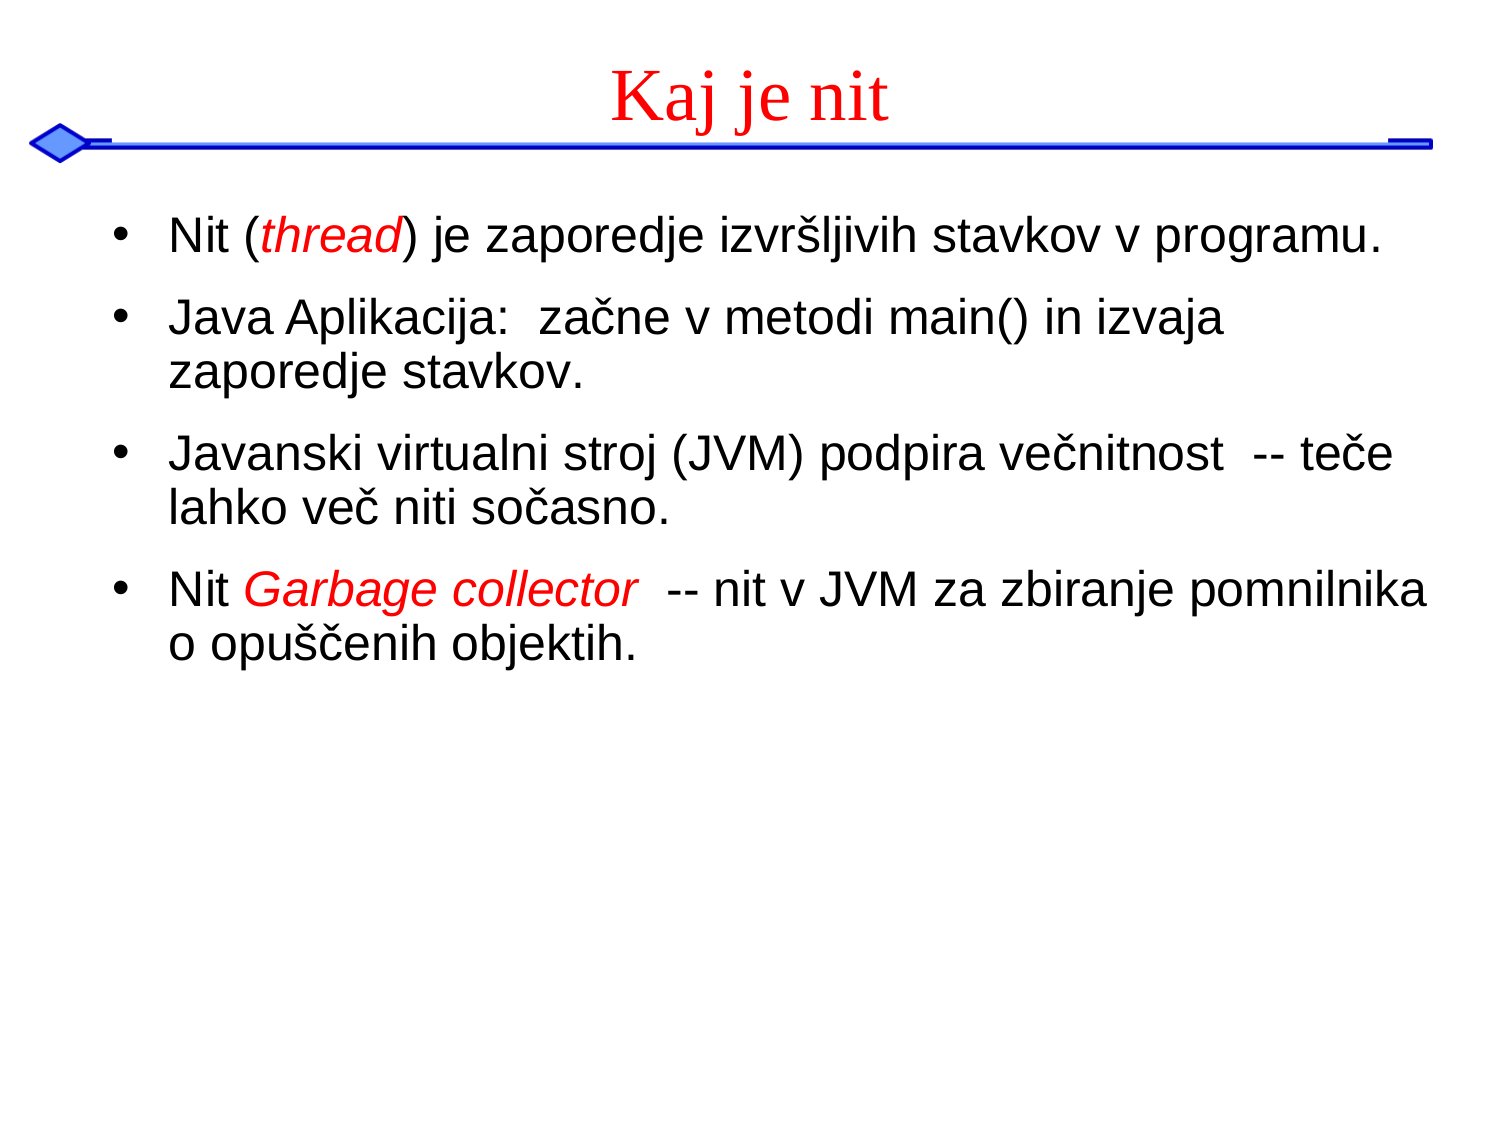

# Kaj je nit
Nit (thread) je zaporedje izvršljivih stavkov v programu.
Java Aplikacija: začne v metodi main() in izvaja zaporedje stavkov.
Javanski virtualni stroj (JVM) podpira večnitnost -- teče lahko več niti sočasno.
Nit Garbage collector -- nit v JVM za zbiranje pomnilnika o opuščenih objektih.